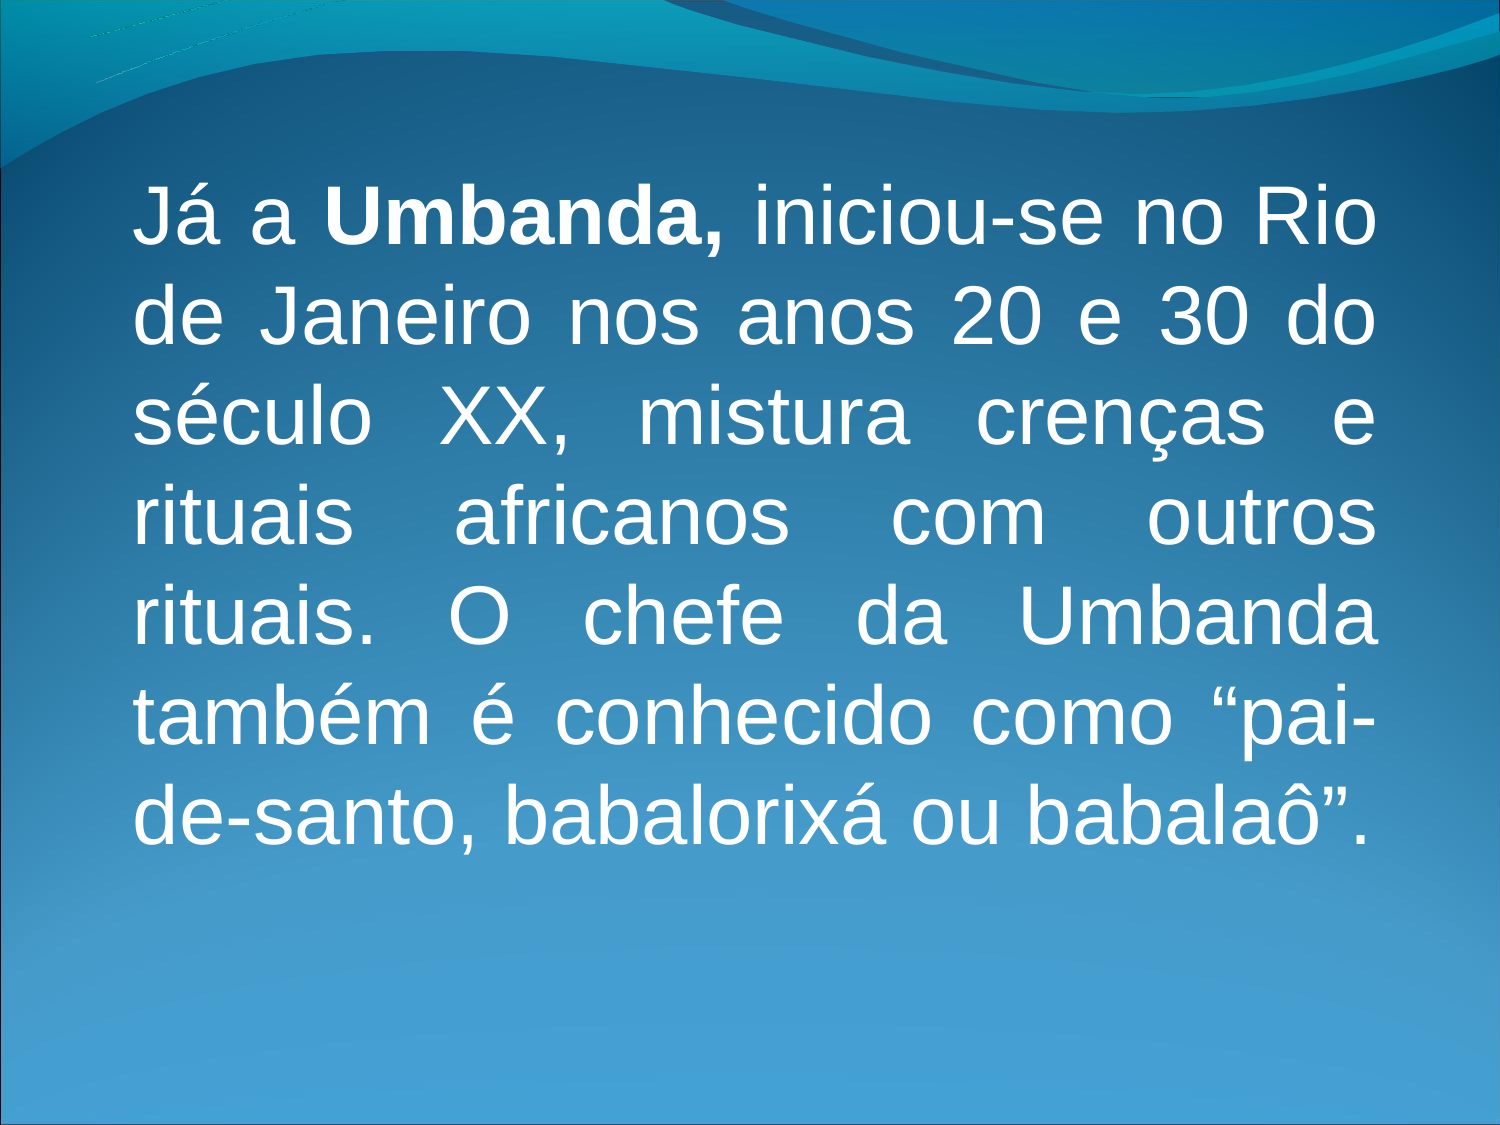

Já a Umbanda, iniciou-se no Rio de Janeiro nos anos 20 e 30 do século XX, mistura crenças e rituais africanos com outros rituais. O chefe da Umbanda também é conhecido como “pai-de-santo, babalorixá ou babalaô”.